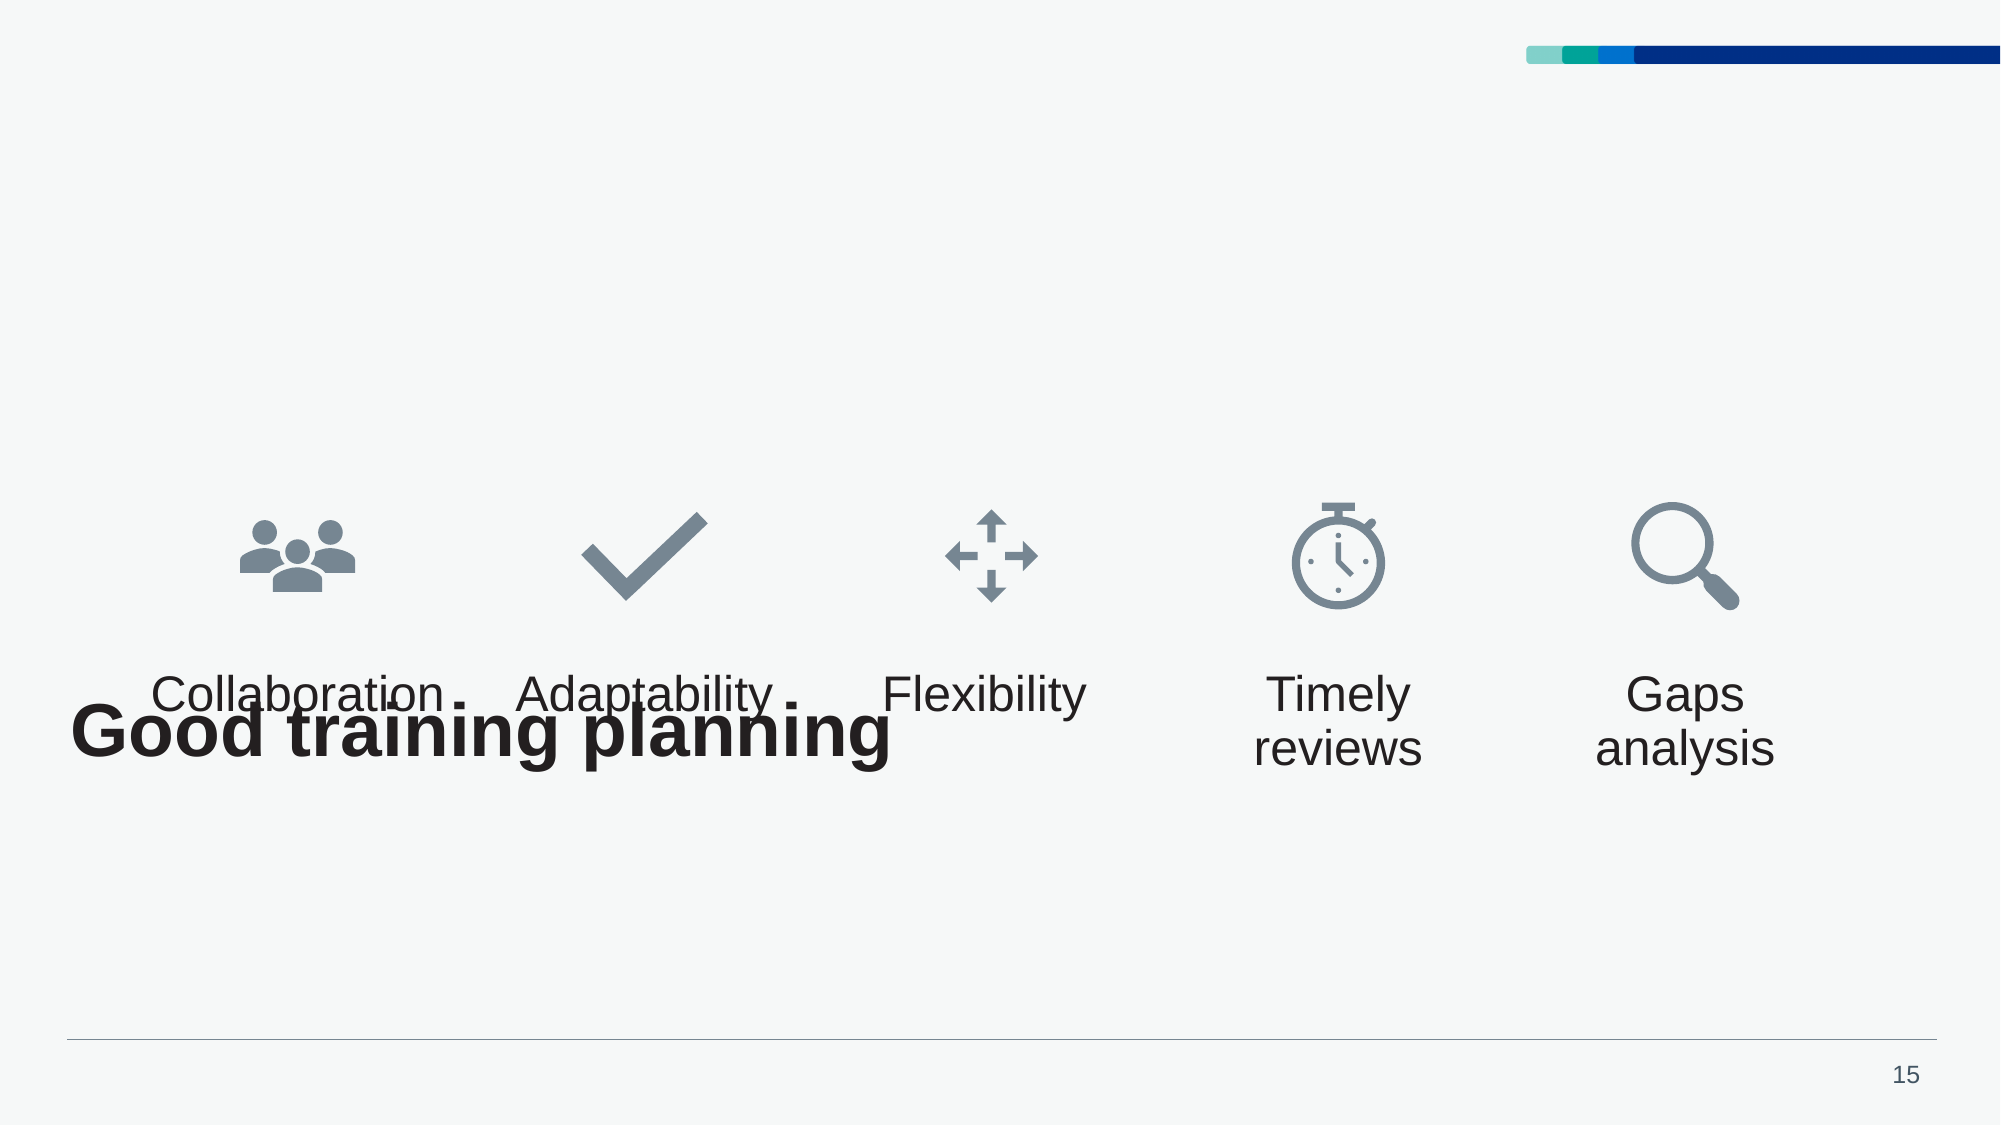

# Good training planning
Collaboration
Adaptability
Flexibility
Timely reviews
Gaps analysis